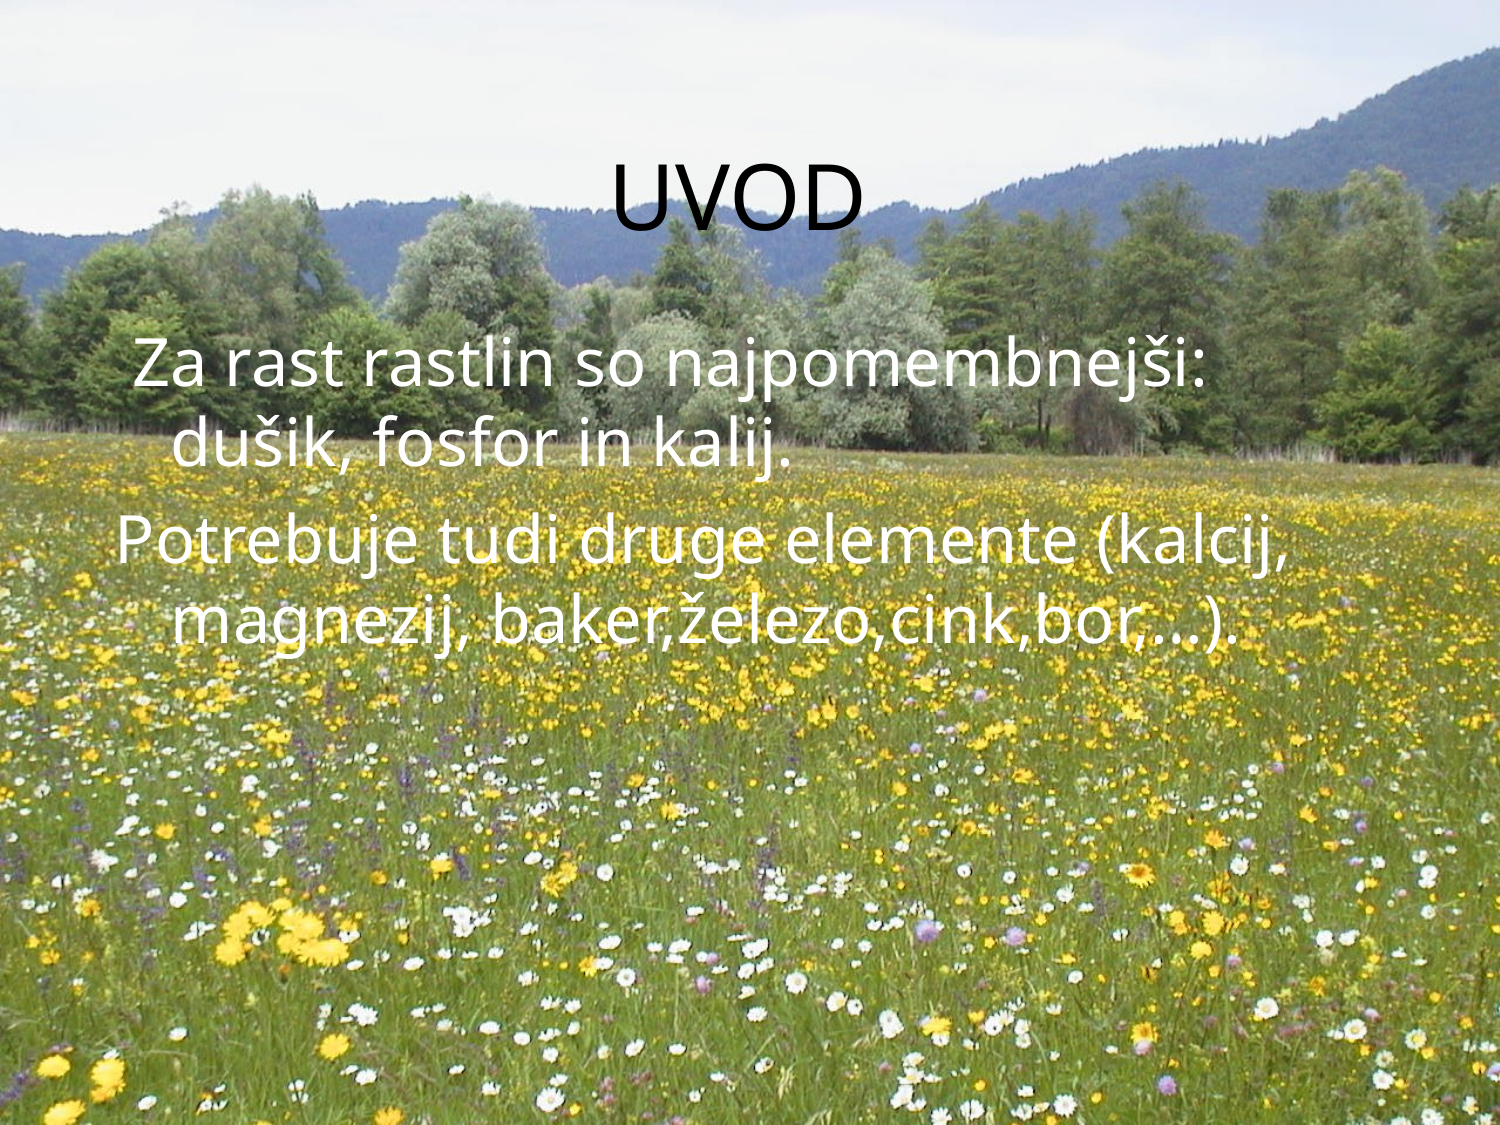

# UVOD
 Za rast rastlin so najpomembnejši: dušik, fosfor in kalij.
Potrebuje tudi druge elemente (kalcij, magnezij, baker,železo,cink,bor,…).